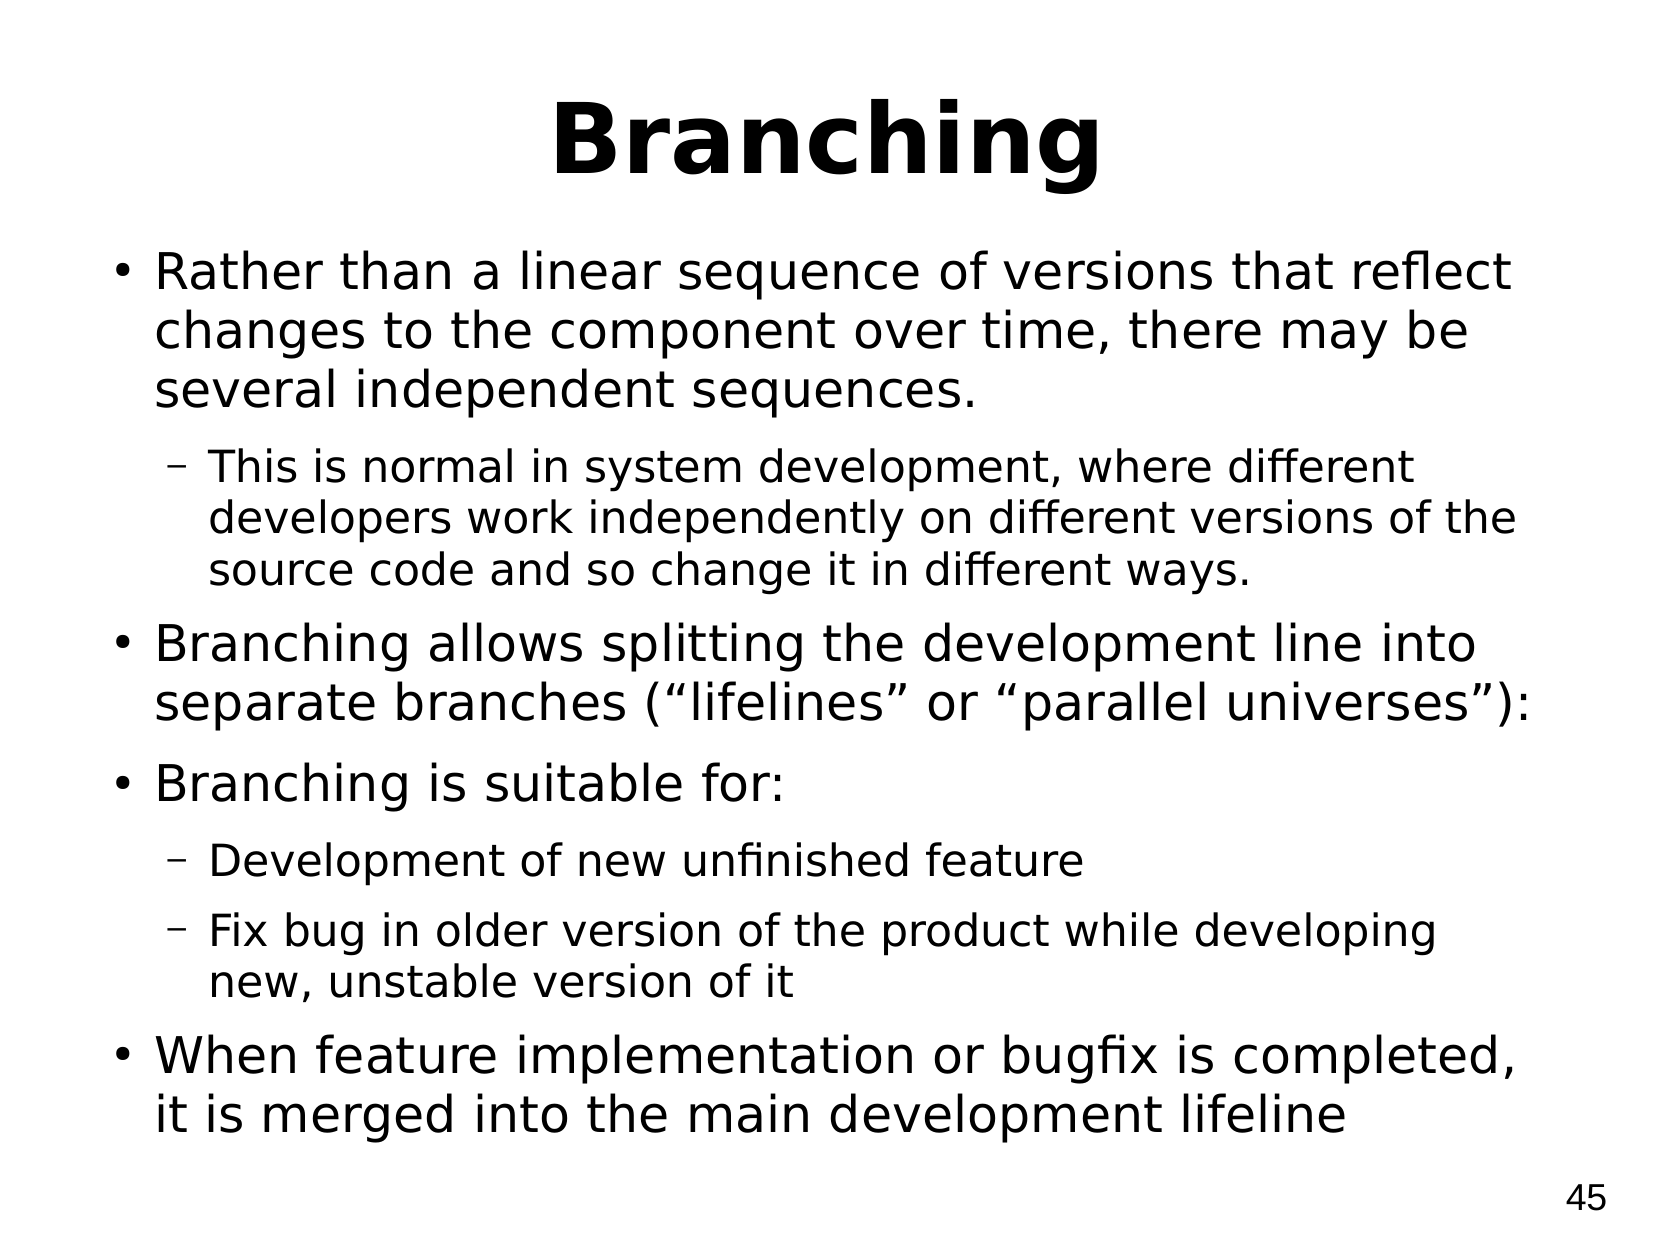

Branching
# Rather than a linear sequence of versions that reflect changes to the component over time, there may be several independent sequences.
This is normal in system development, where different developers work independently on different versions of the source code and so change it in different ways.
Branching allows splitting the development line into separate branches (“lifelines” or “parallel universes”):
Branching is suitable for:
Development of new unfinished feature
Fix bug in older version of the product while developing new, unstable version of it
When feature implementation or bugfix is completed, it is merged into the main development lifeline